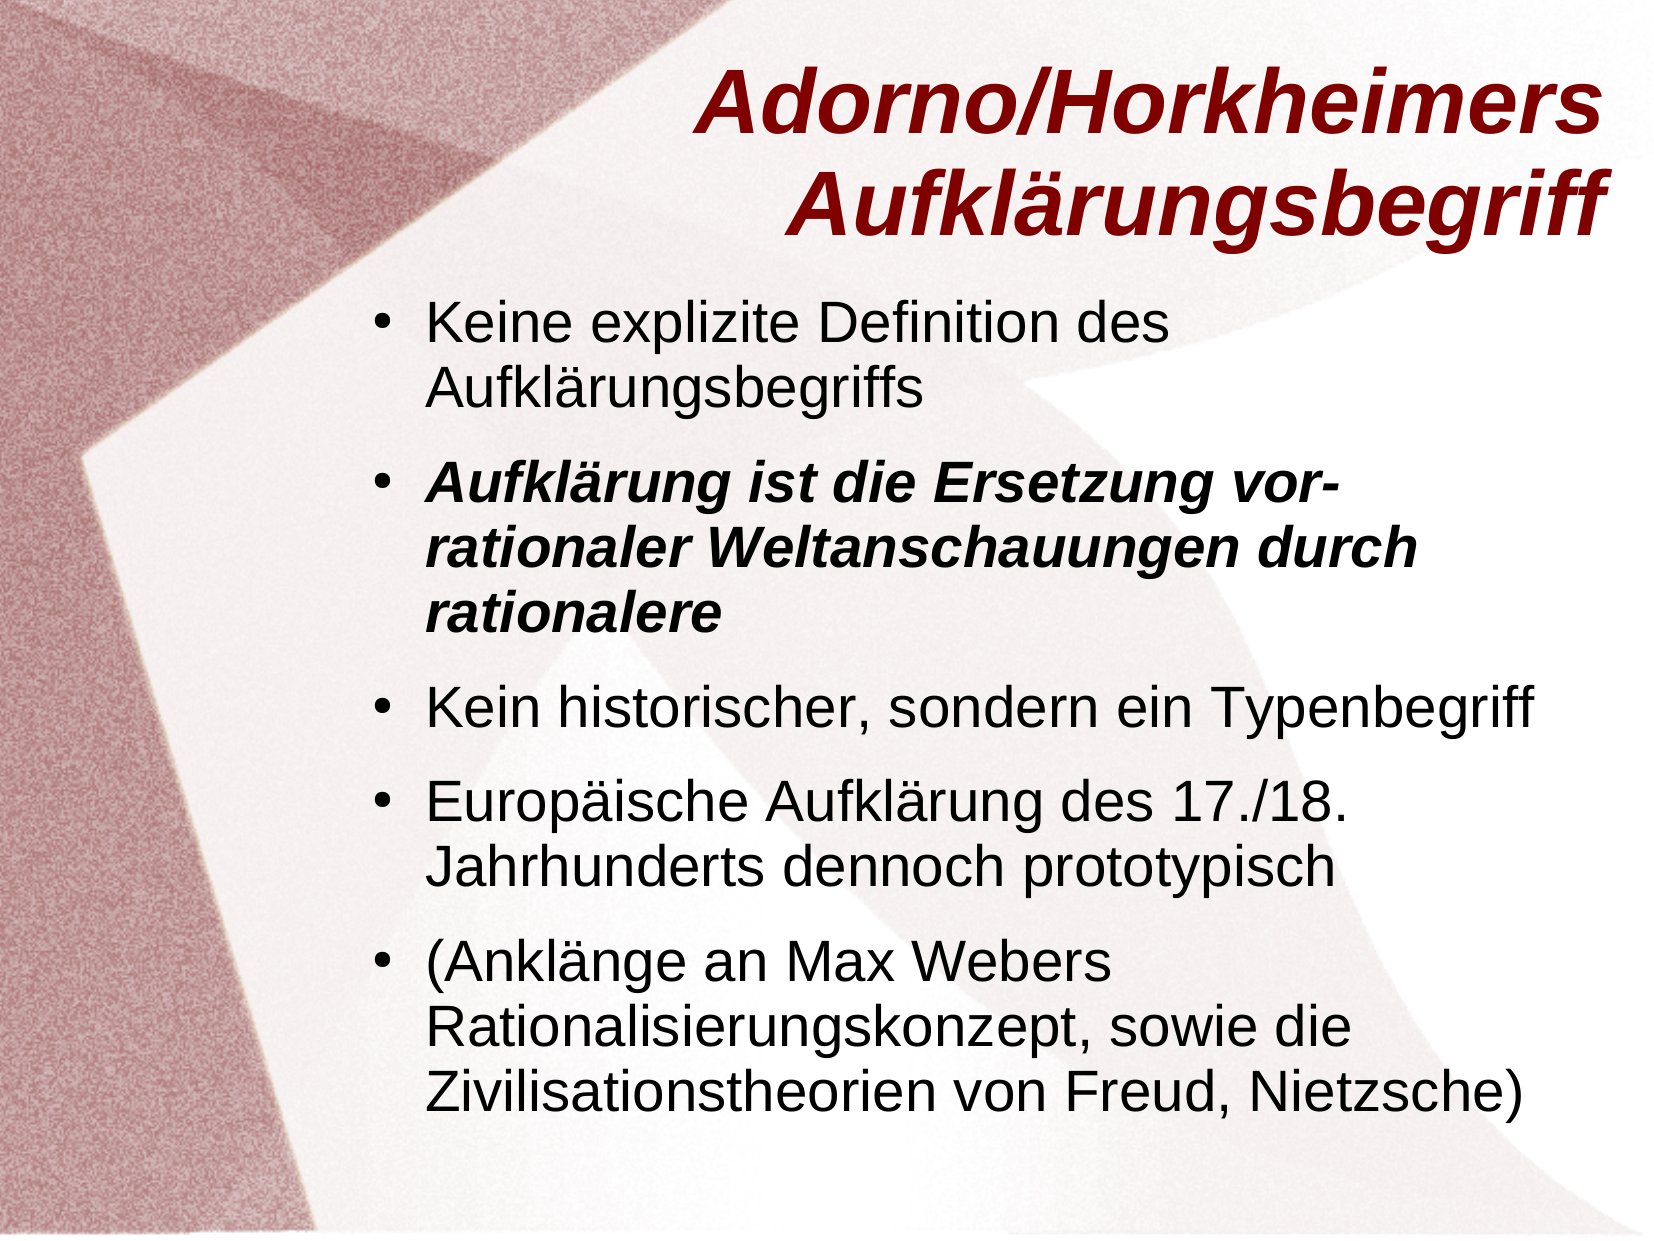

# Adorno/Horkheimers Aufklärungsbegriff
Keine explizite Definition des Aufklärungsbegriffs
Aufklärung ist die Ersetzung vor-rationaler Weltanschauungen durch rationalere
Kein historischer, sondern ein Typenbegriff
Europäische Aufklärung des 17./18. Jahrhunderts dennoch prototypisch
(Anklänge an Max Webers Rationalisierungskonzept, sowie die Zivilisationstheorien von Freud, Nietzsche)